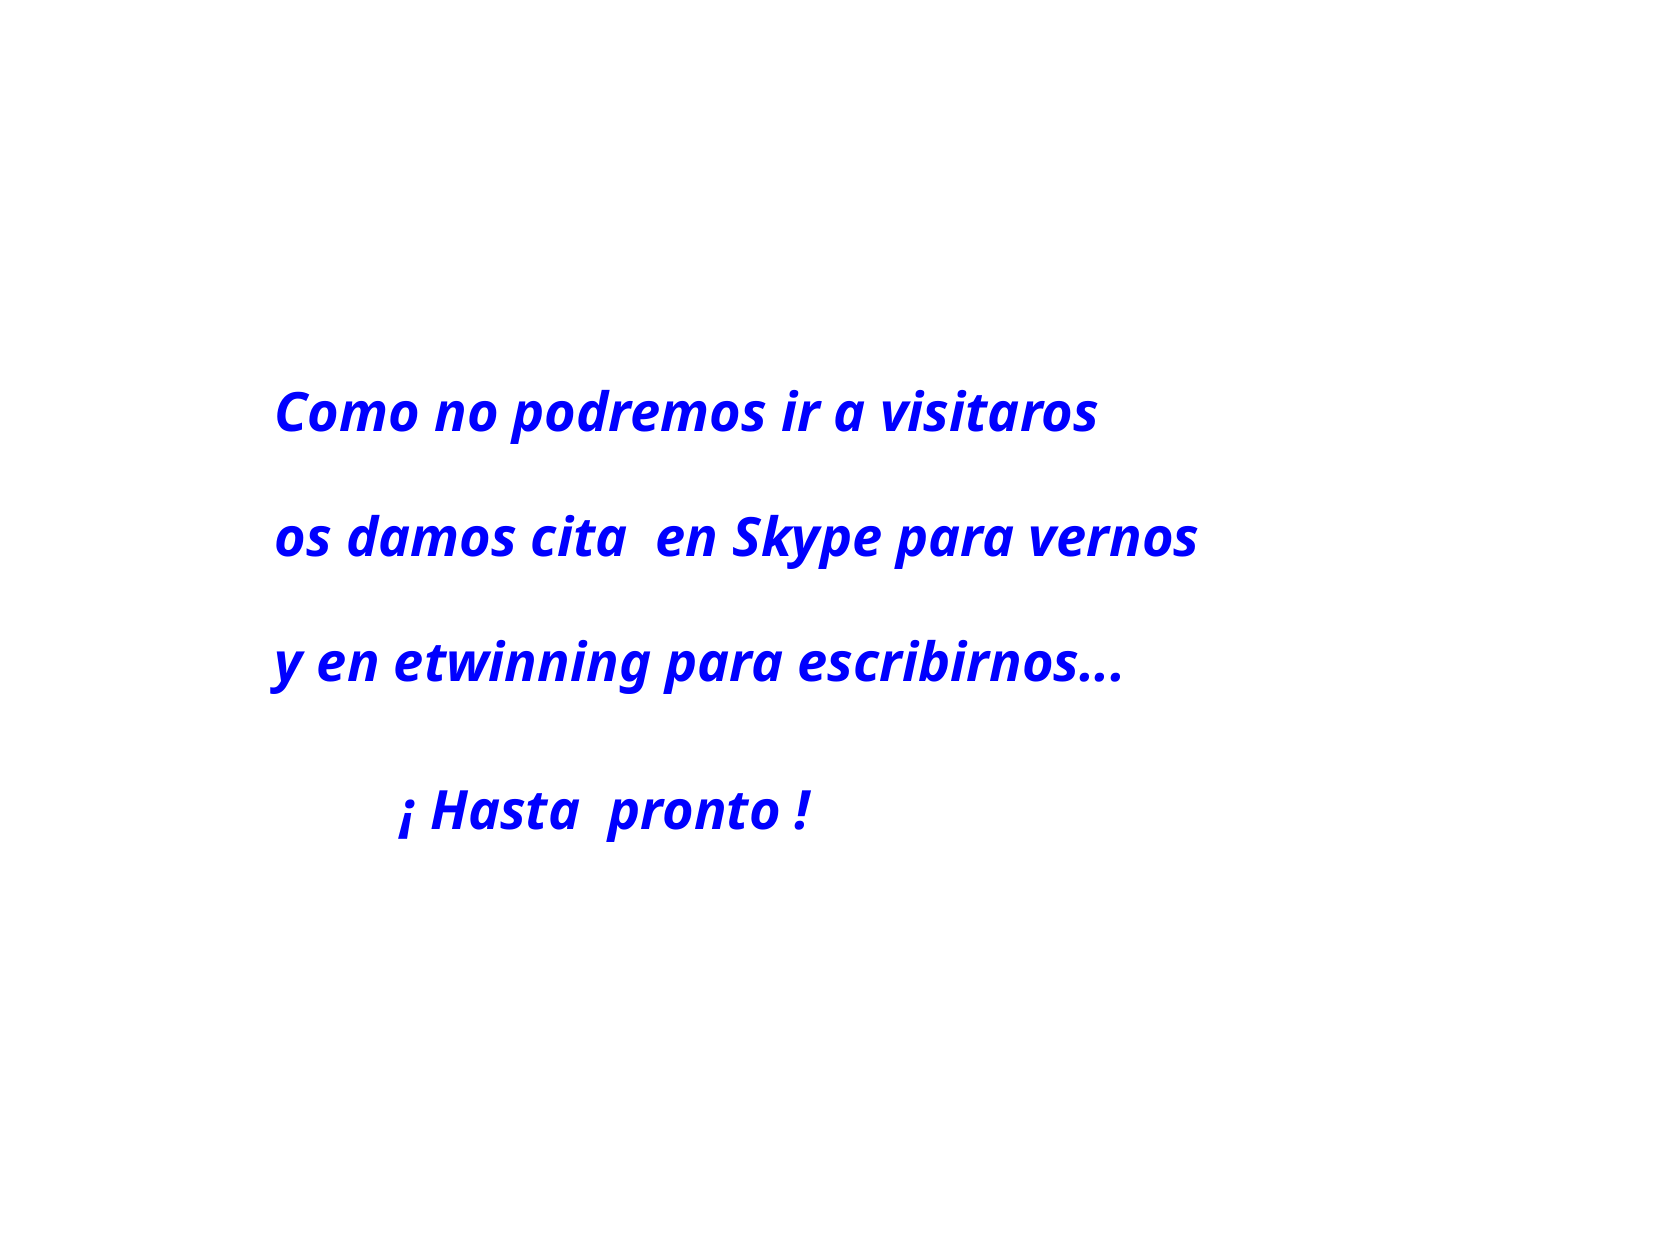

Como no podremos ir a visitaros
os damos cita en Skype para vernos
y en etwinning para escribirnos...
 ¡ Hasta pronto !